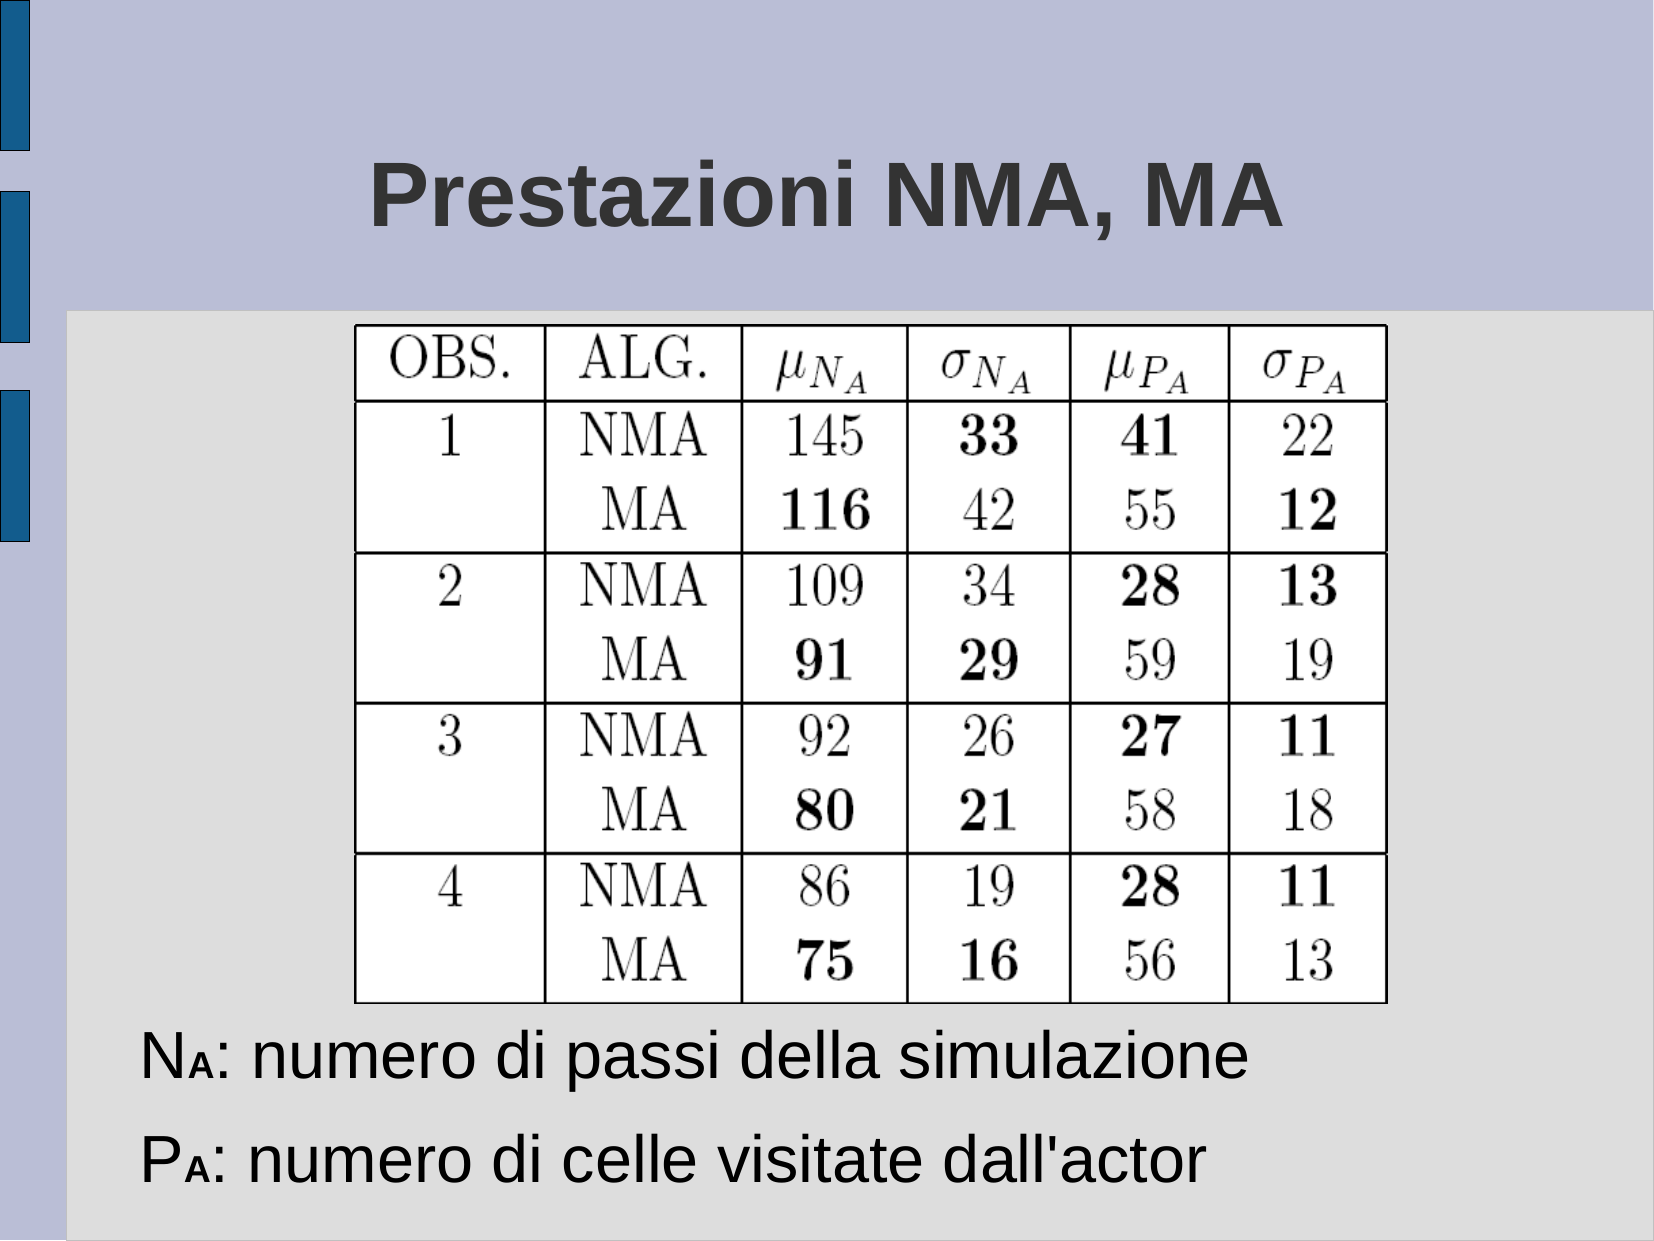

# Prestazioni NMA, MA
NA: numero di passi della simulazione
PA: numero di celle visitate dall'actor